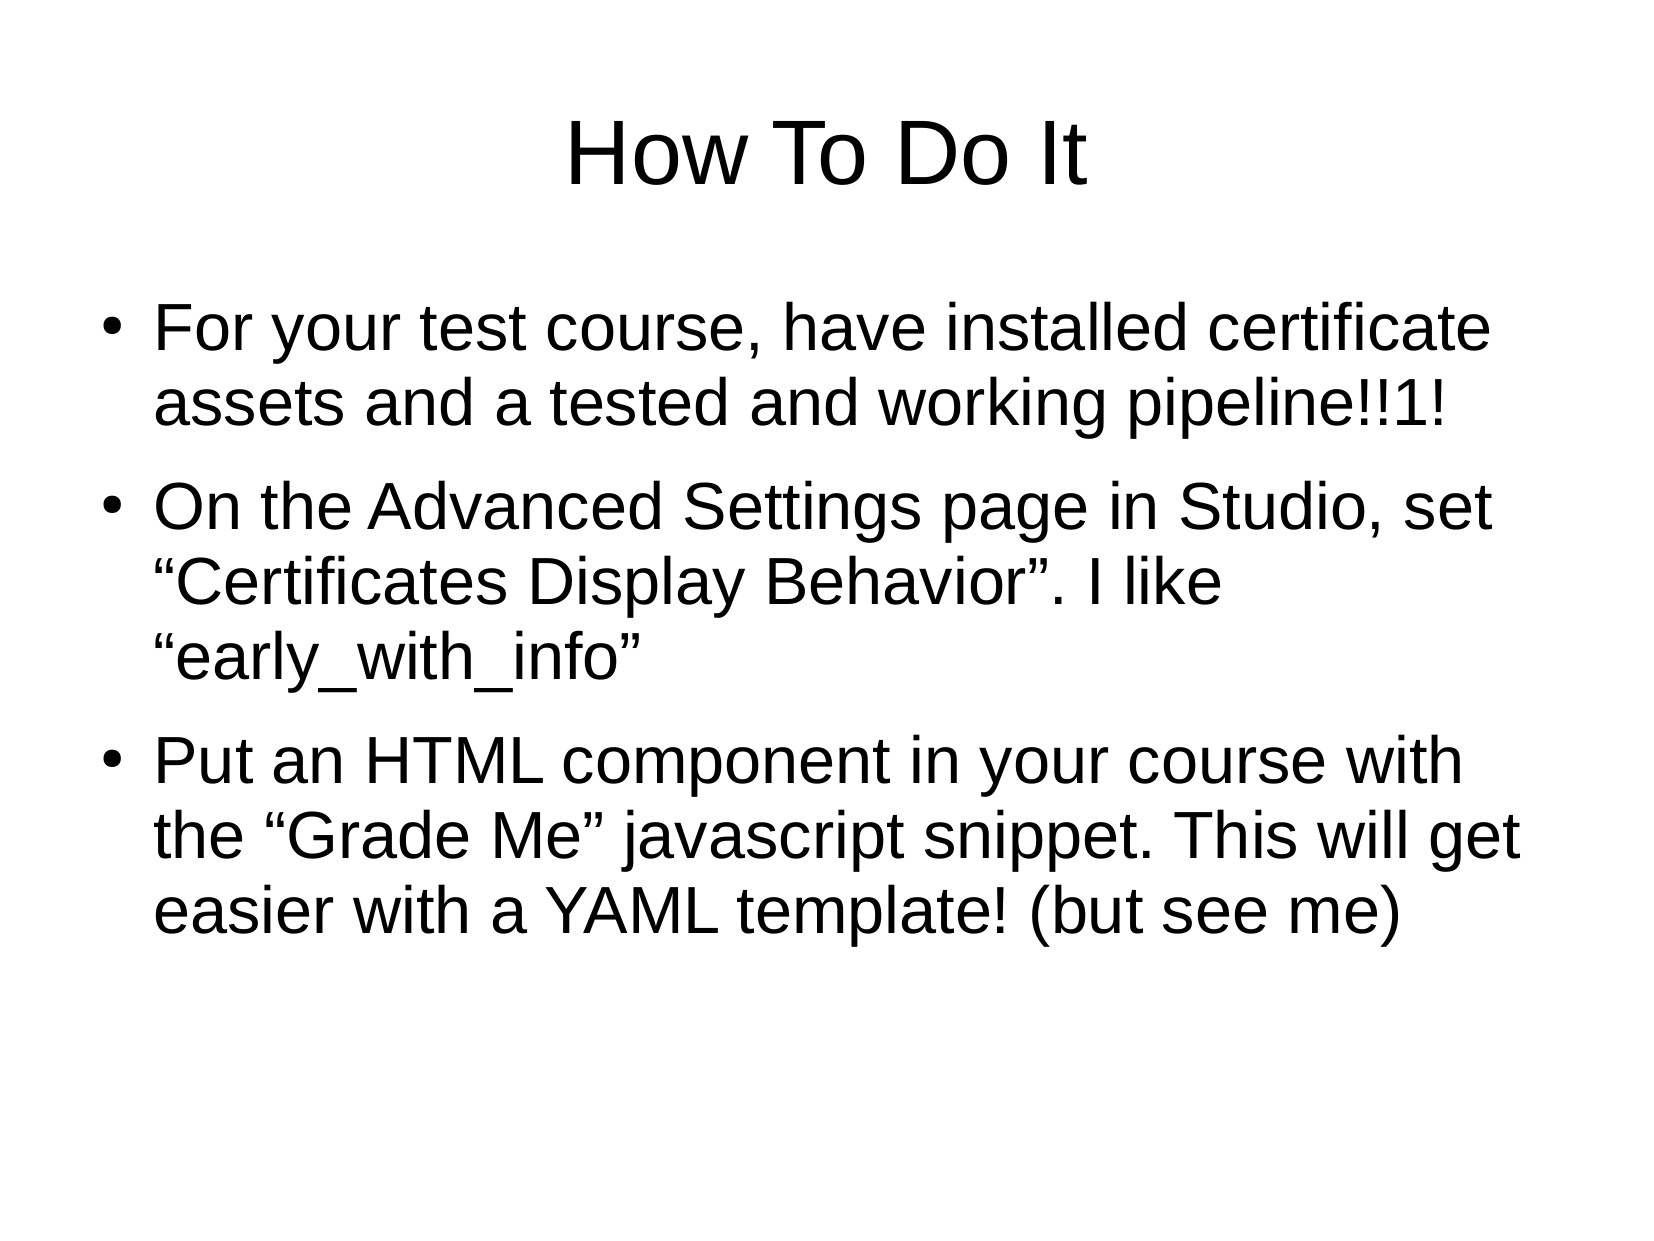

# How To Do It
For your test course, have installed certificate assets and a tested and working pipeline!!1!
On the Advanced Settings page in Studio, set “Certificates Display Behavior”. I like “early_with_info”
Put an HTML component in your course with the “Grade Me” javascript snippet. This will get easier with a YAML template! (but see me)